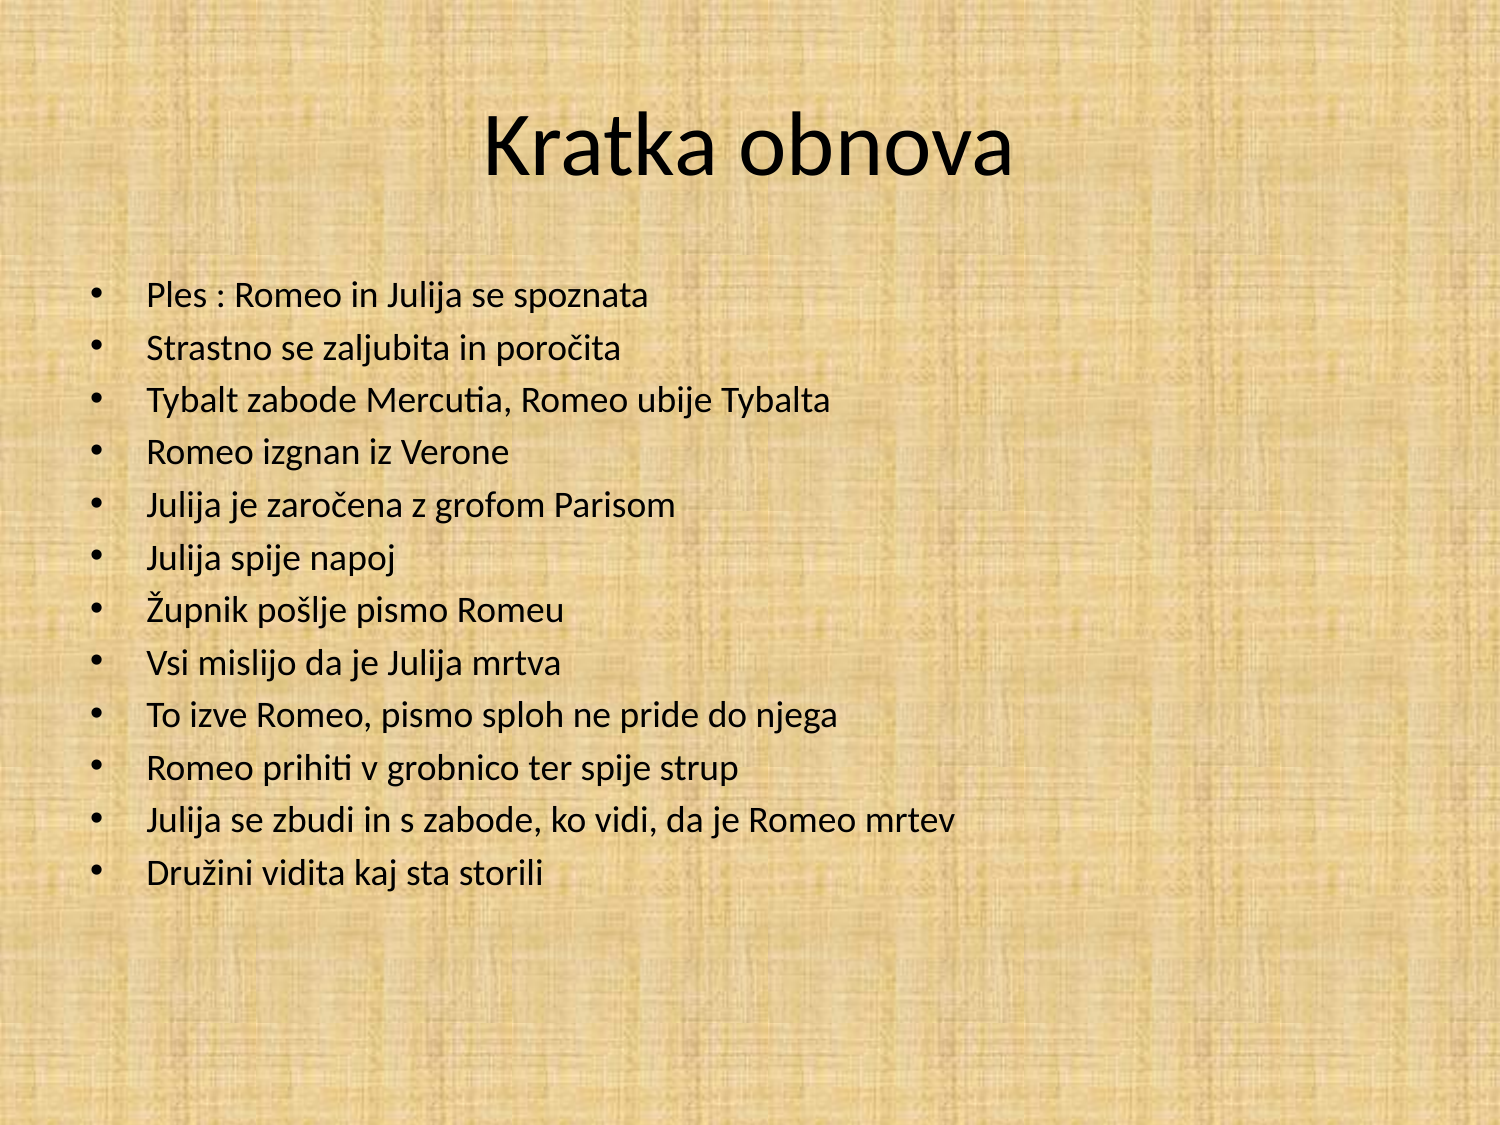

# Kratka obnova
Ples : Romeo in Julija se spoznata
Strastno se zaljubita in poročita
Tybalt zabode Mercutia, Romeo ubije Tybalta
Romeo izgnan iz Verone
Julija je zaročena z grofom Parisom
Julija spije napoj
Župnik pošlje pismo Romeu
Vsi mislijo da je Julija mrtva
To izve Romeo, pismo sploh ne pride do njega
Romeo prihiti v grobnico ter spije strup
Julija se zbudi in s zabode, ko vidi, da je Romeo mrtev
Družini vidita kaj sta storili